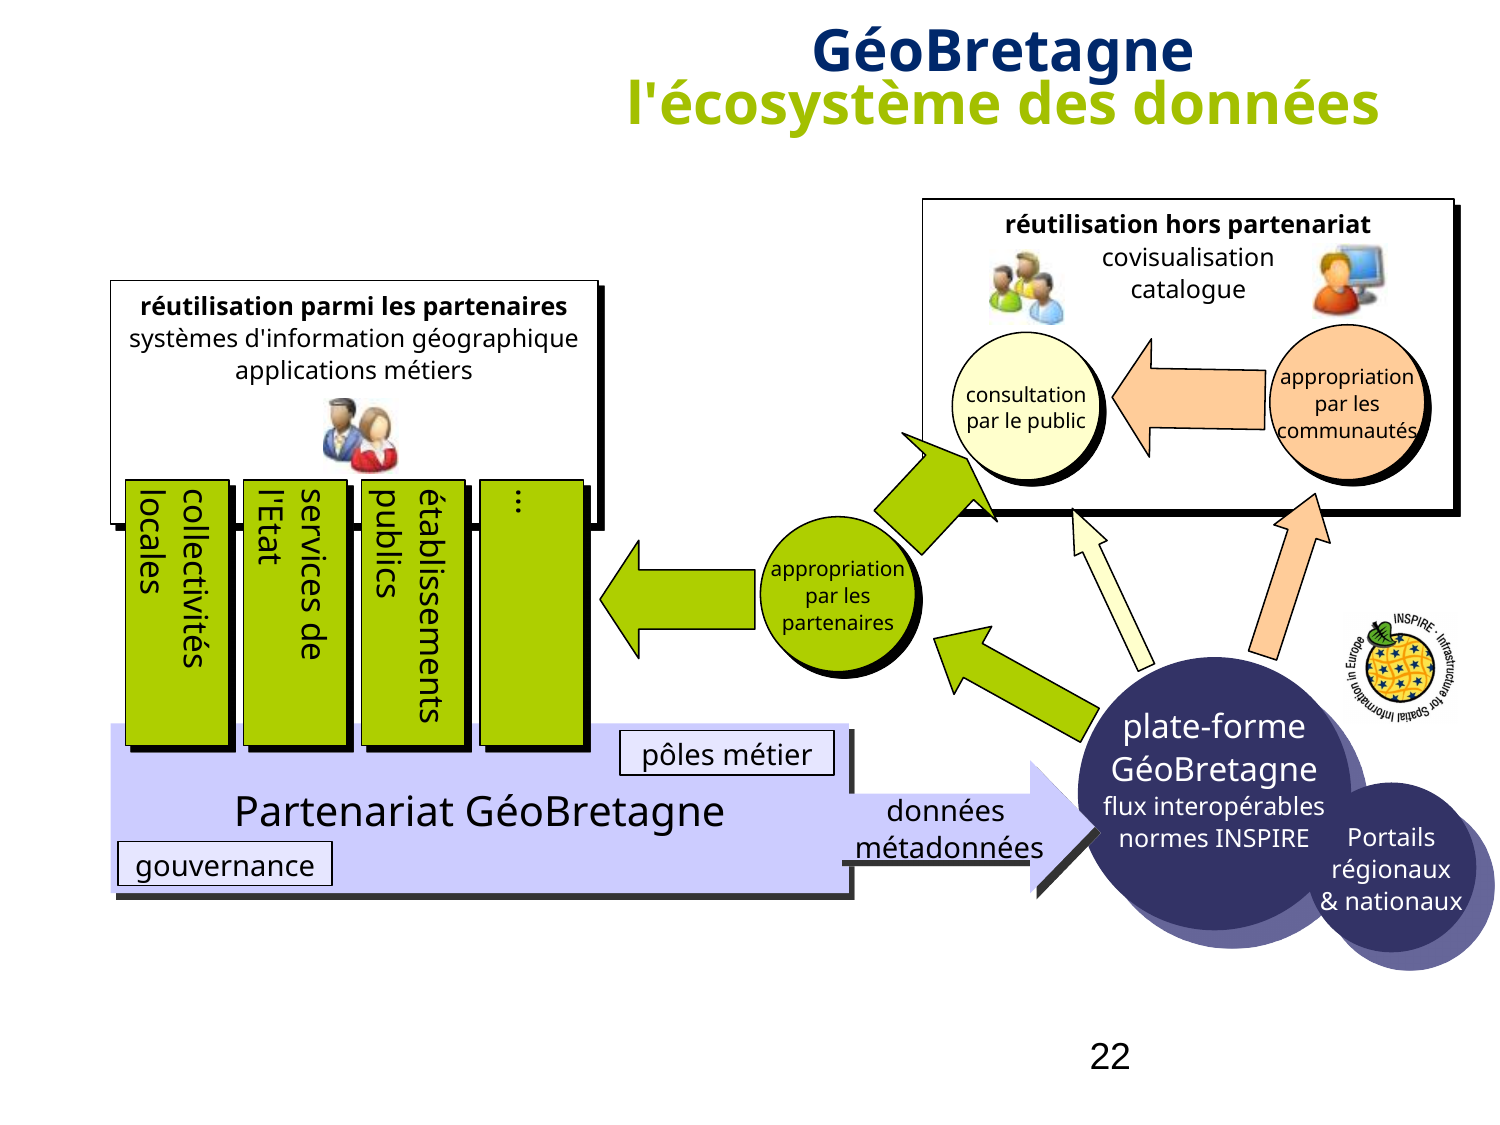

GéoBretagne
l'écosystème des données
réutilisation hors partenariat
covisualisation
catalogue
réutilisation parmi les partenaires
systèmes d'information géographique
applications métiers
appropriation
par les
communautés
consultation
par le public
collectivités
locales
services de
l'Etat
établissements
publics
...
appropriation
par les
partenaires
plate-forme
GéoBretagne
flux interopérables
normes INSPIRE
Partenariat GéoBretagne
pôles métier
données
métadonnées
Portails
régionaux
& nationaux
gouvernance
Kit de présentation INSPIRE -----------------------
Mars 2012
22